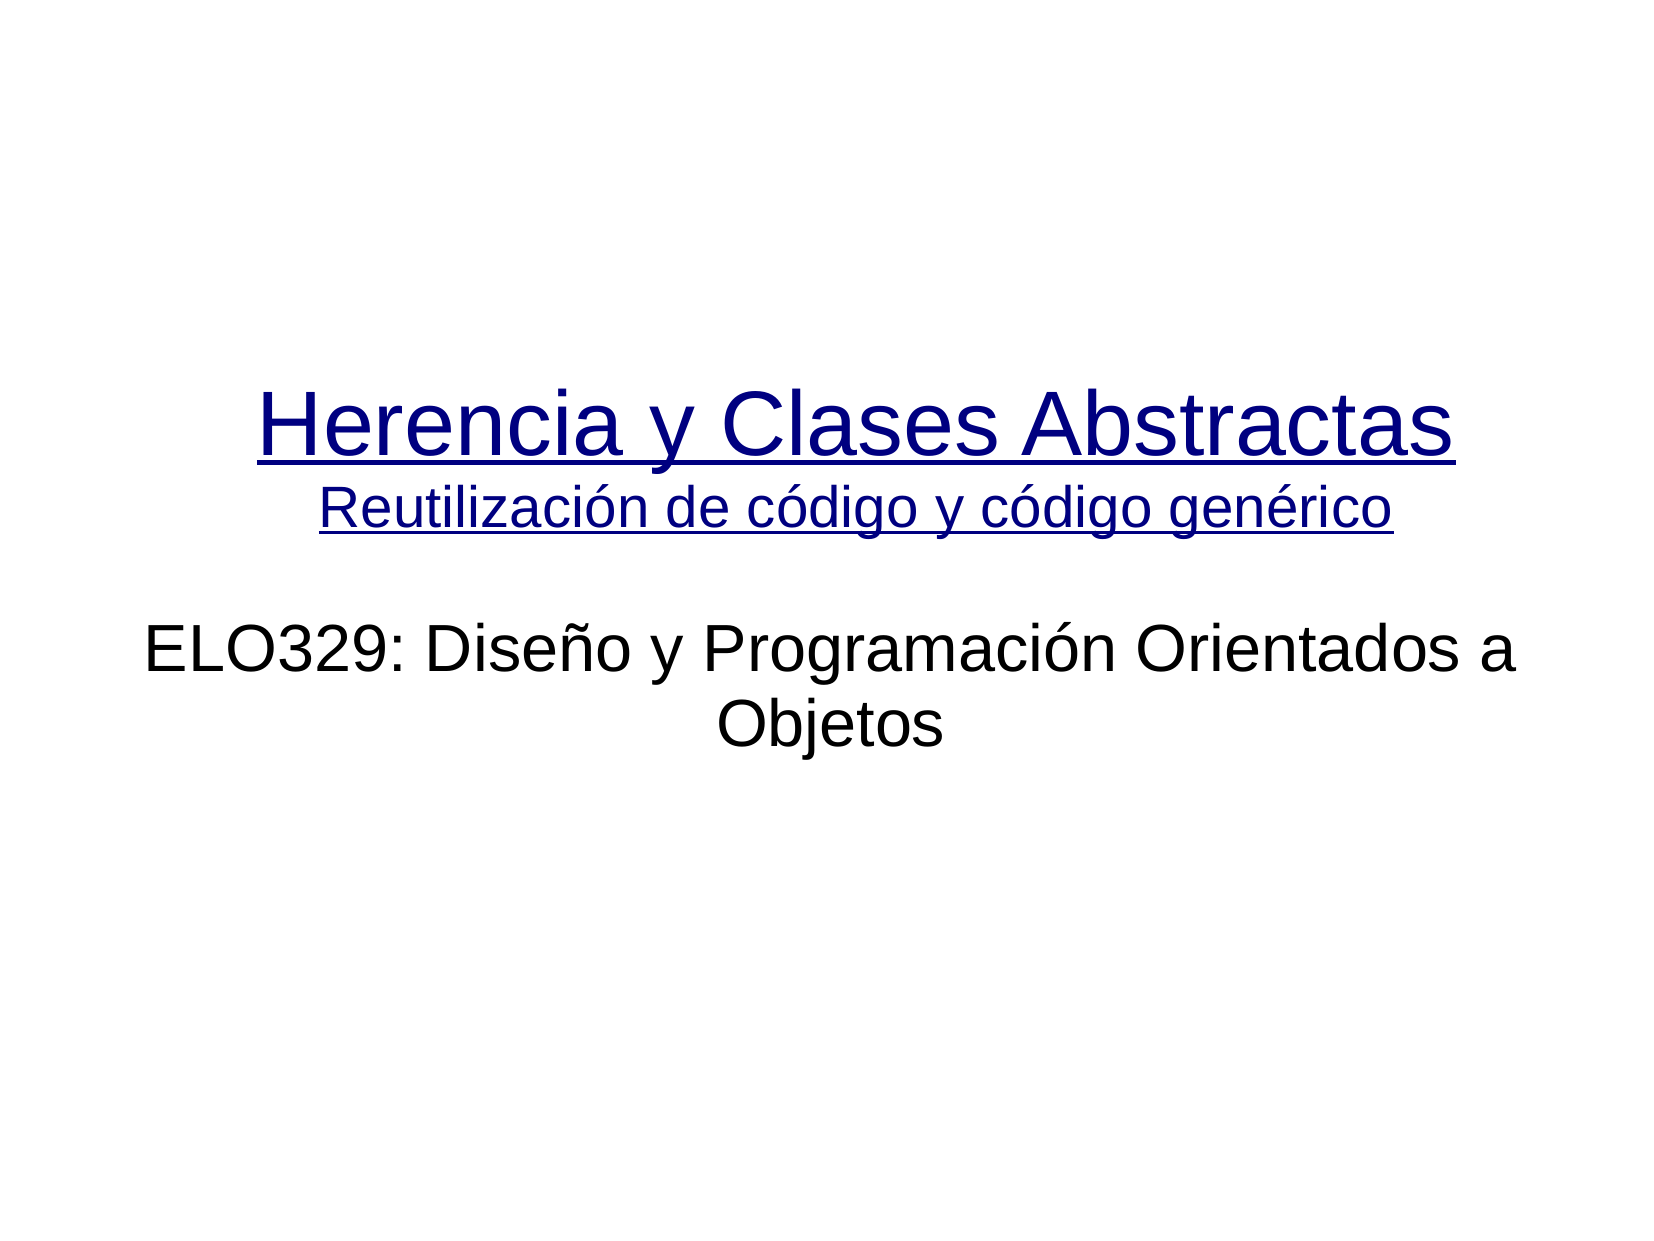

# Herencia y Clases Abstractas Reutilización de código y código genérico
ELO329: Diseño y Programación Orientados a Objetos